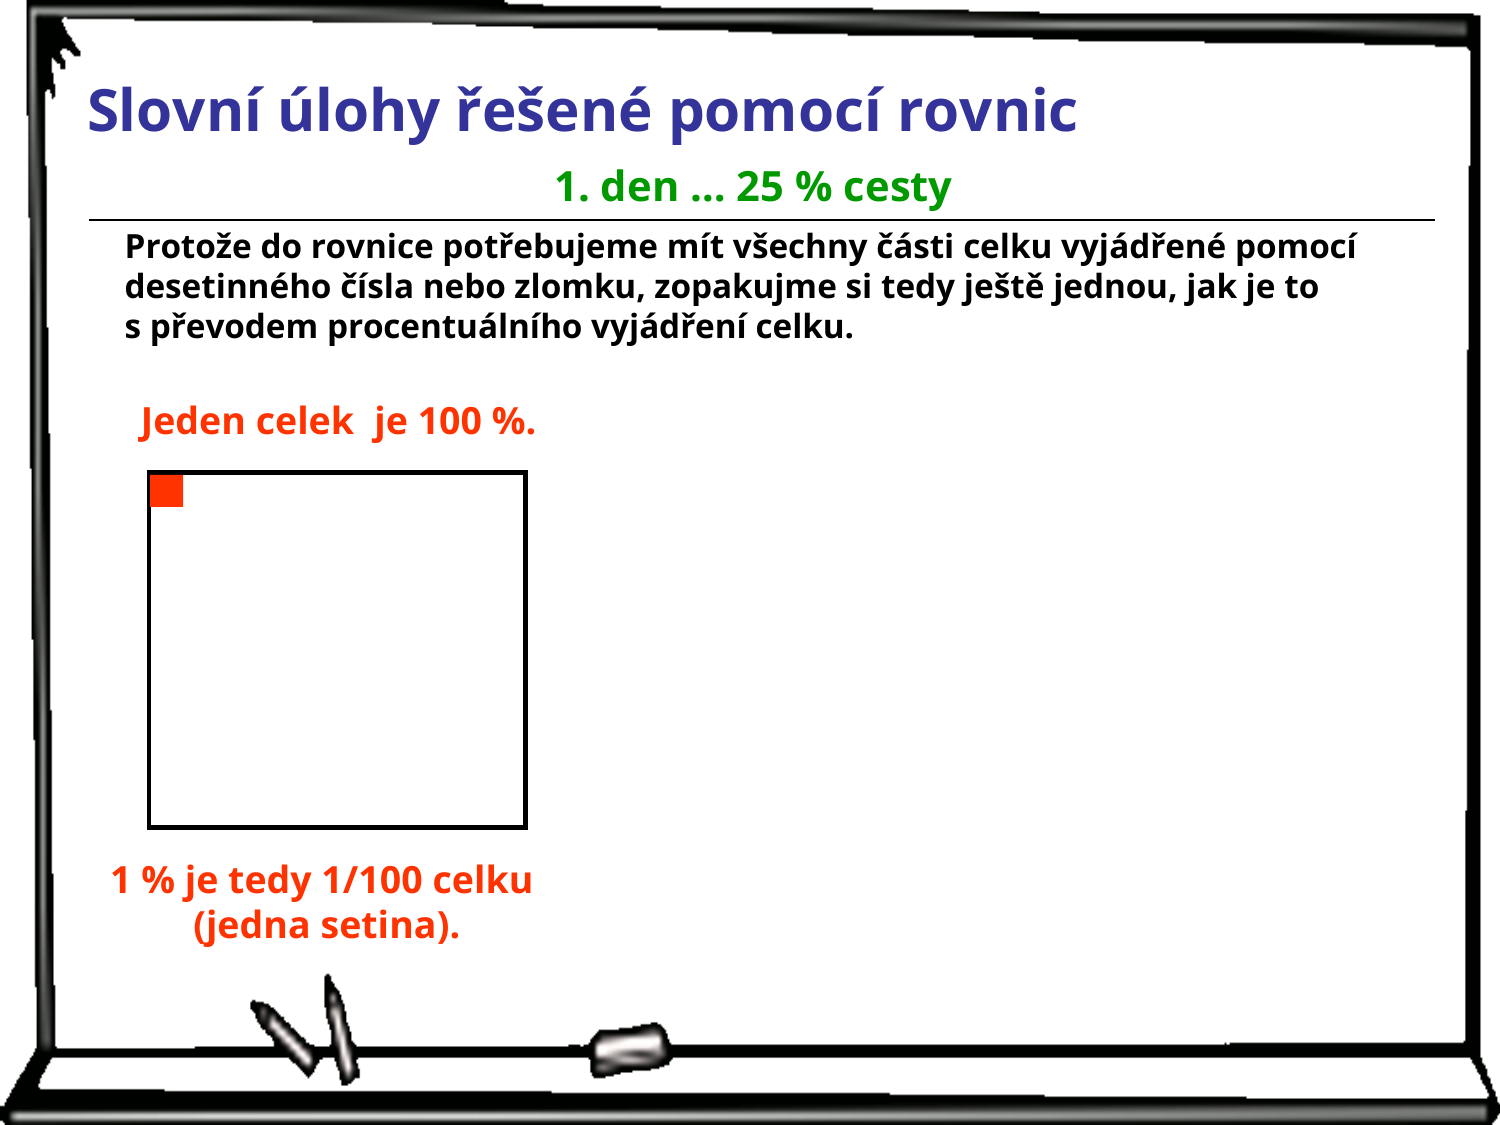

Slovní úlohy řešené pomocí rovnic
1. den … 25 % cesty
Protože do rovnice potřebujeme mít všechny části celku vyjádřené pomocí desetinného čísla nebo zlomku, zopakujme si tedy ještě jednou, jak je to
s převodem procentuálního vyjádření celku.
Jeden celek
je 100 %.
| | | | | | | | | | |
| --- | --- | --- | --- | --- | --- | --- | --- | --- | --- |
| | | | | | | | | | |
| | | | | | | | | | |
| | | | | | | | | | |
| | | | | | | | | | |
| | | | | | | | | | |
| | | | | | | | | | |
| | | | | | | | | | |
| | | | | | | | | | |
| | | | | | | | | | |
1 % je tedy 1/100 celku
(jedna setina).